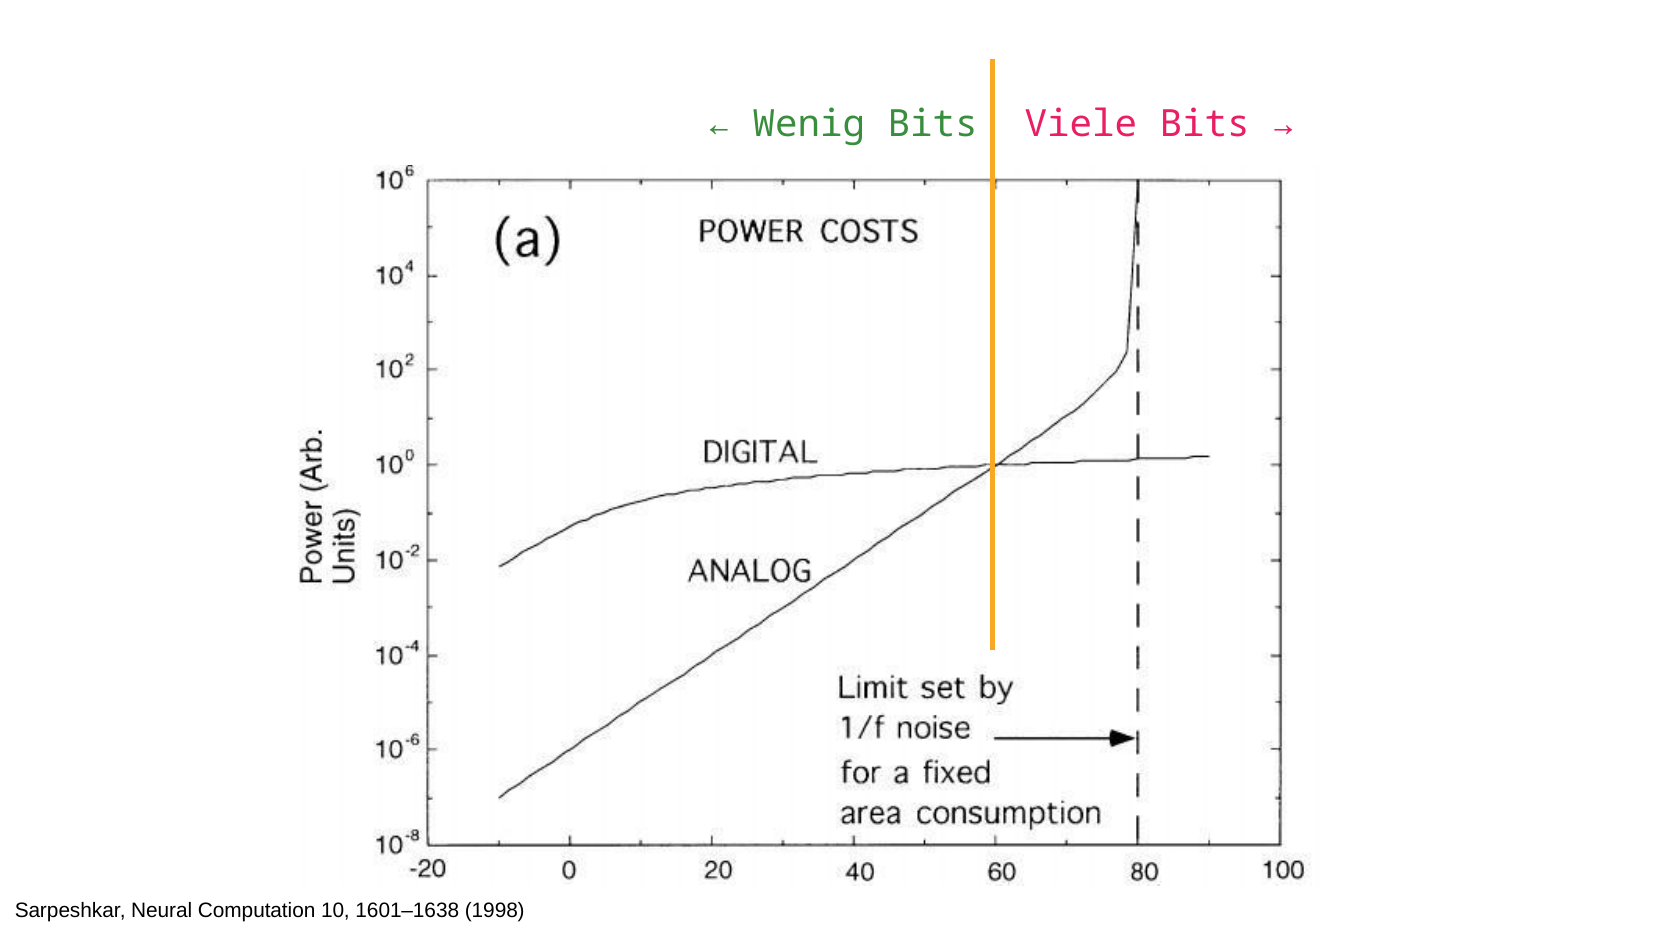

← Wenig Bits
Viele Bits →
Sarpeshkar, Neural Computation 10, 1601–1638 (1998)